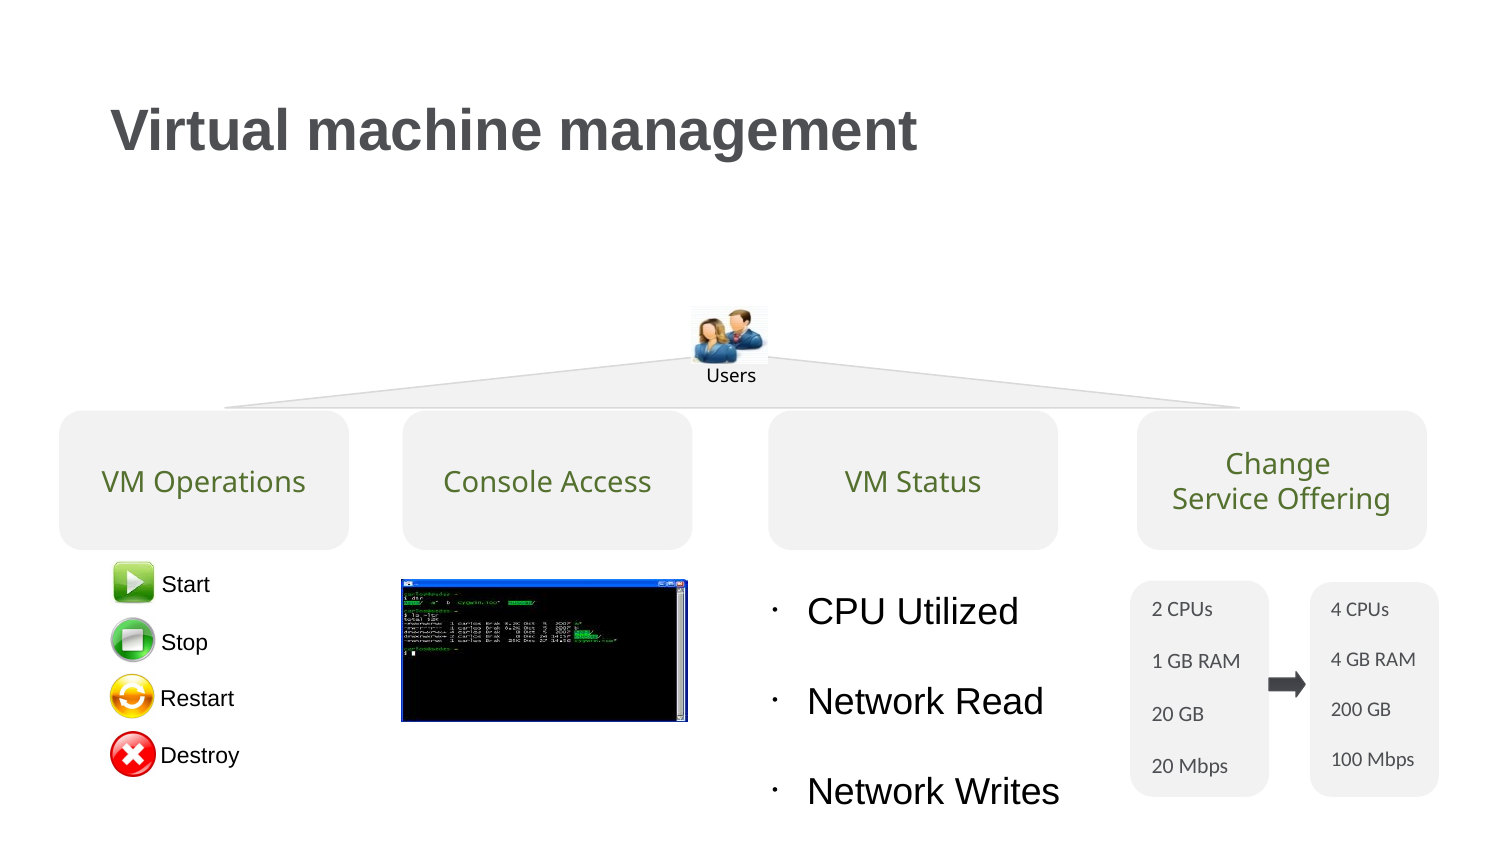

# Virtual machine management
Users
VM Operations
Start
Stop
Restart
Destroy
Console Access
VM Status
CPU Utilized
Network Read
Network Writes
Change
Service Offering
2 CPUs
1 GB RAM
20 GB
20 Mbps
4 CPUs
4 GB RAM
200 GB
100 Mbps